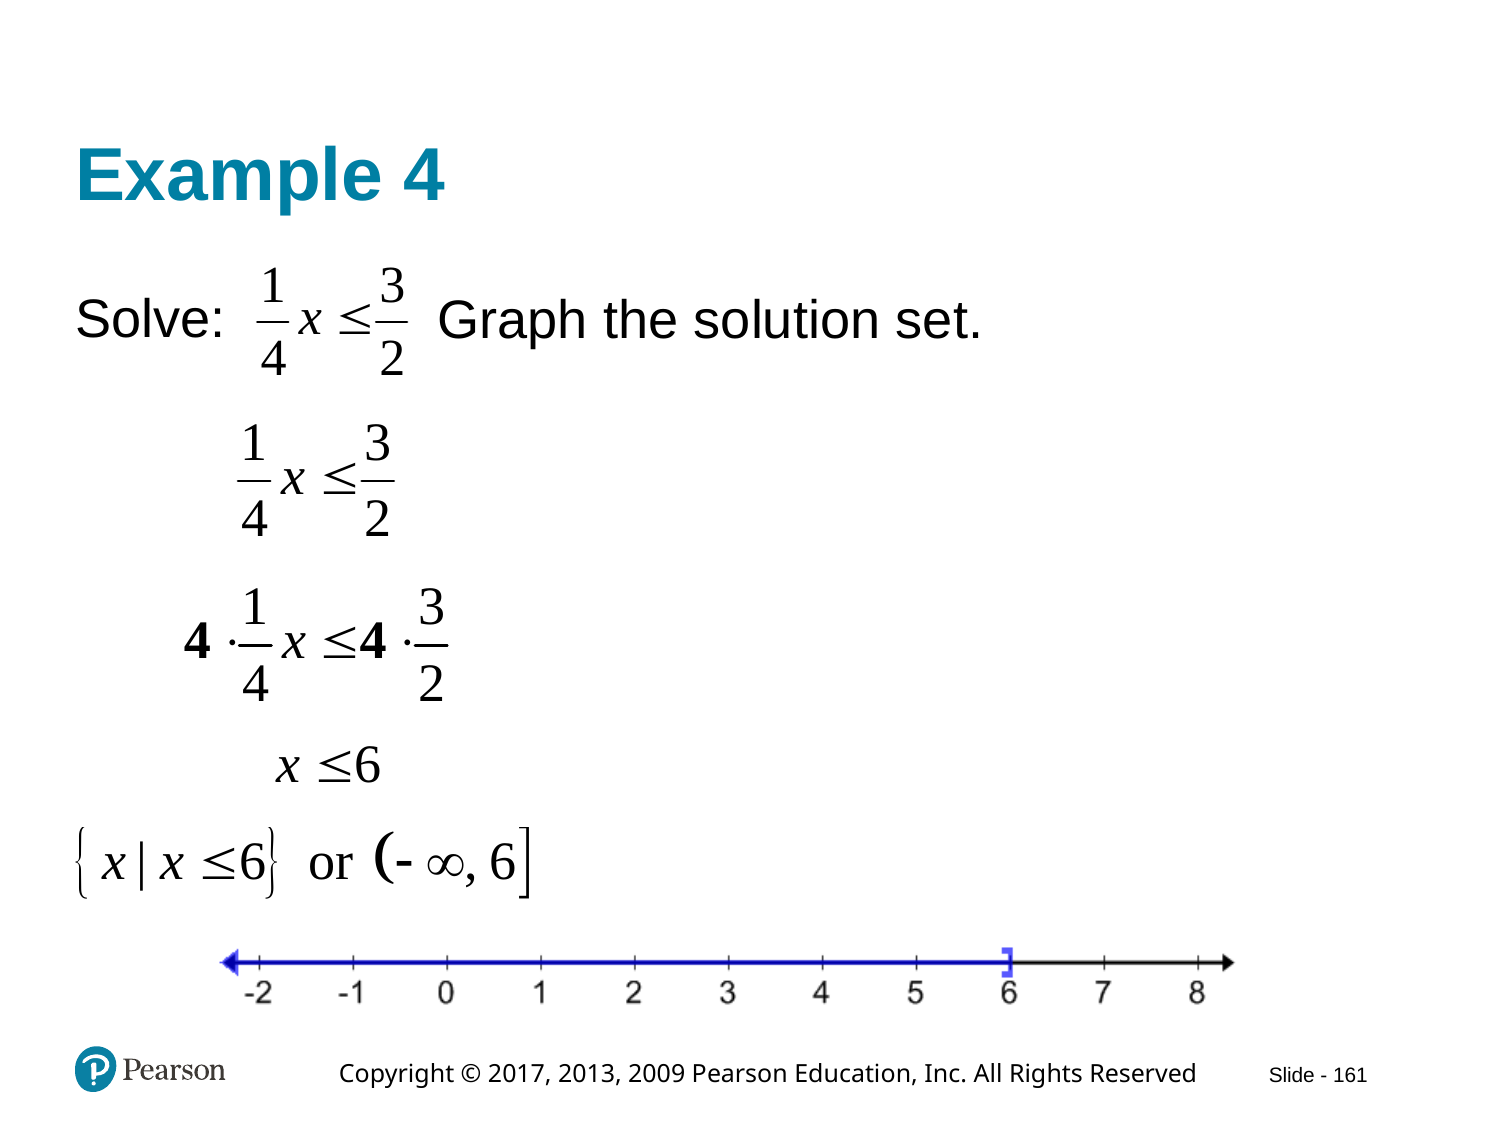

# Example 4
Solve:
Graph the solution set.